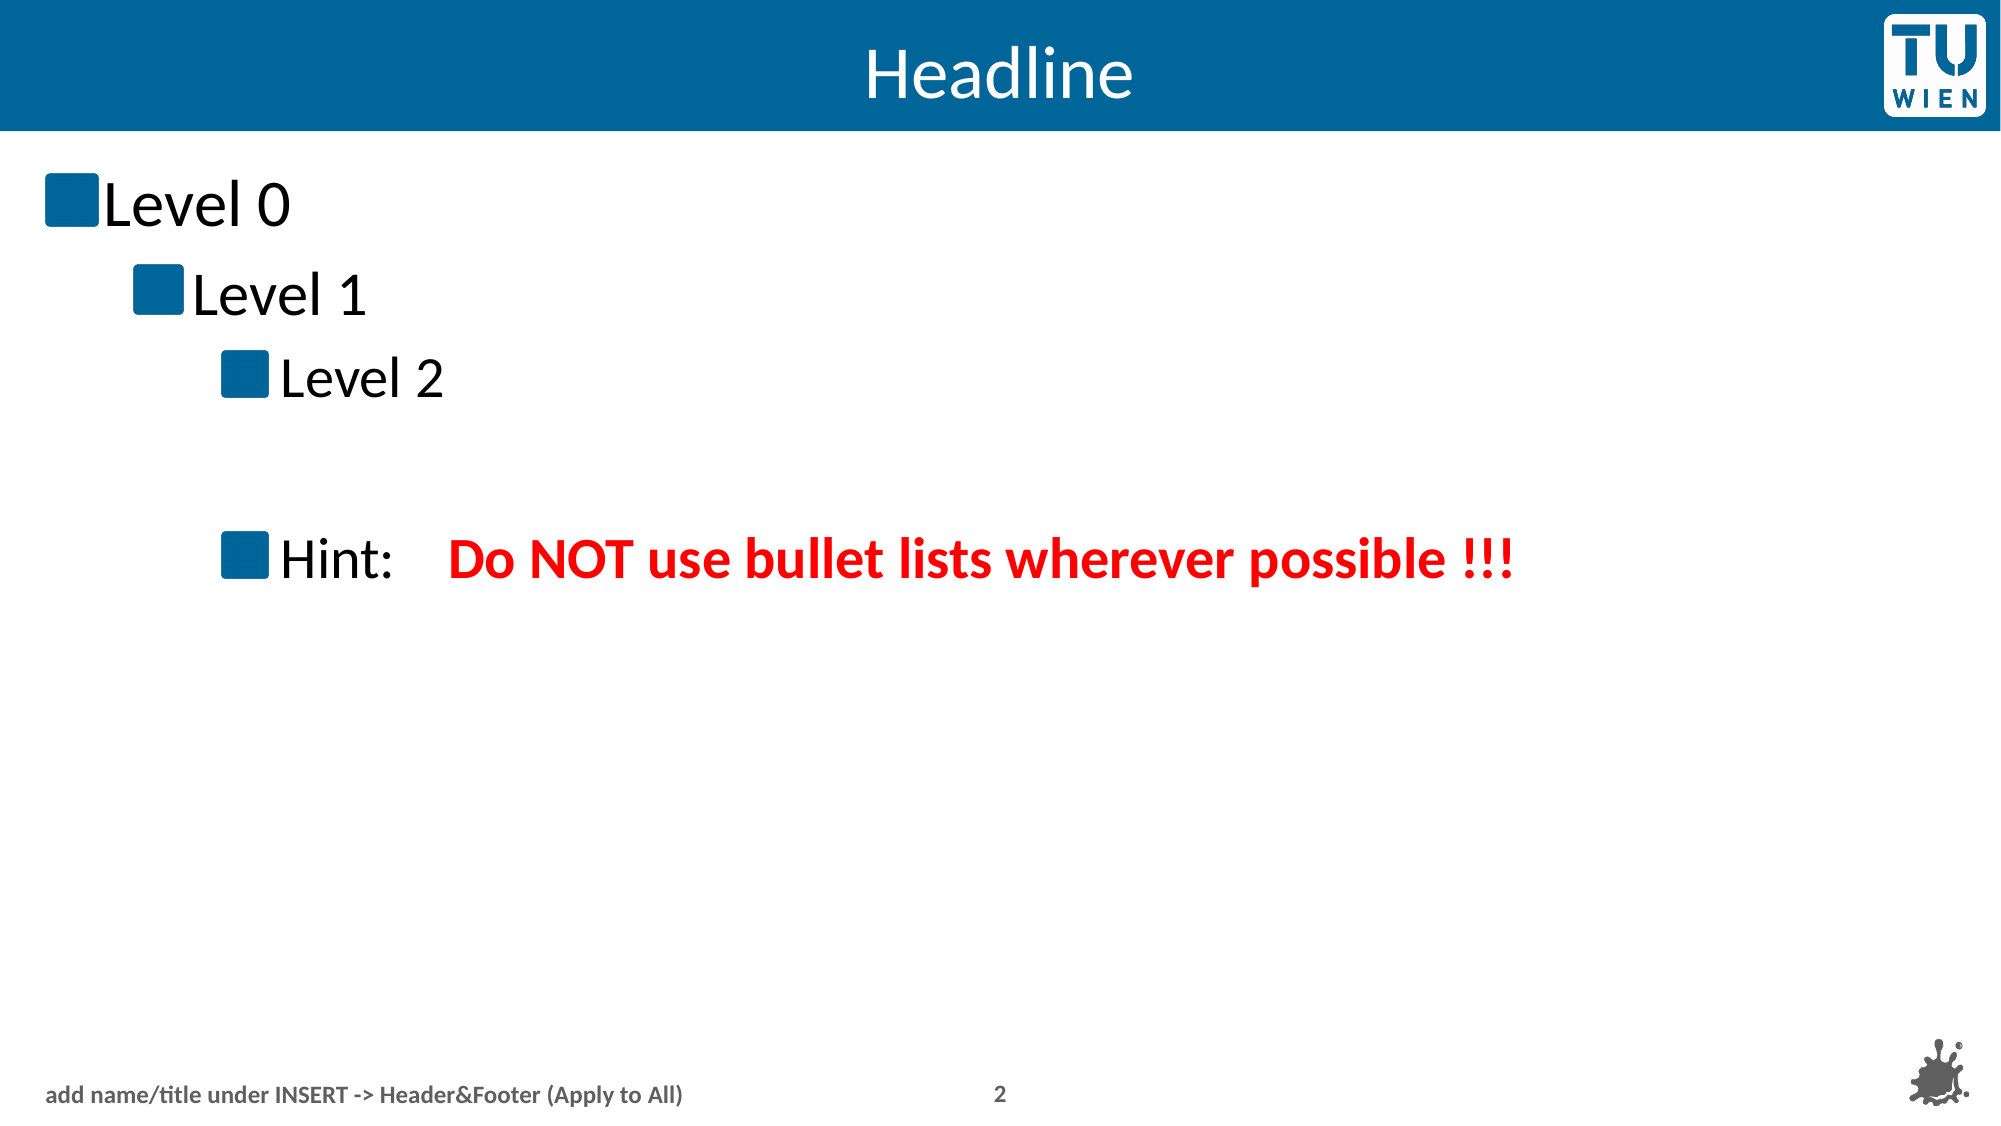

# Headline
Level 0
Level 1
Level 2
Hint: Do NOT use bullet lists wherever possible !!!
add name/title under INSERT -> Header&Footer (Apply to All)